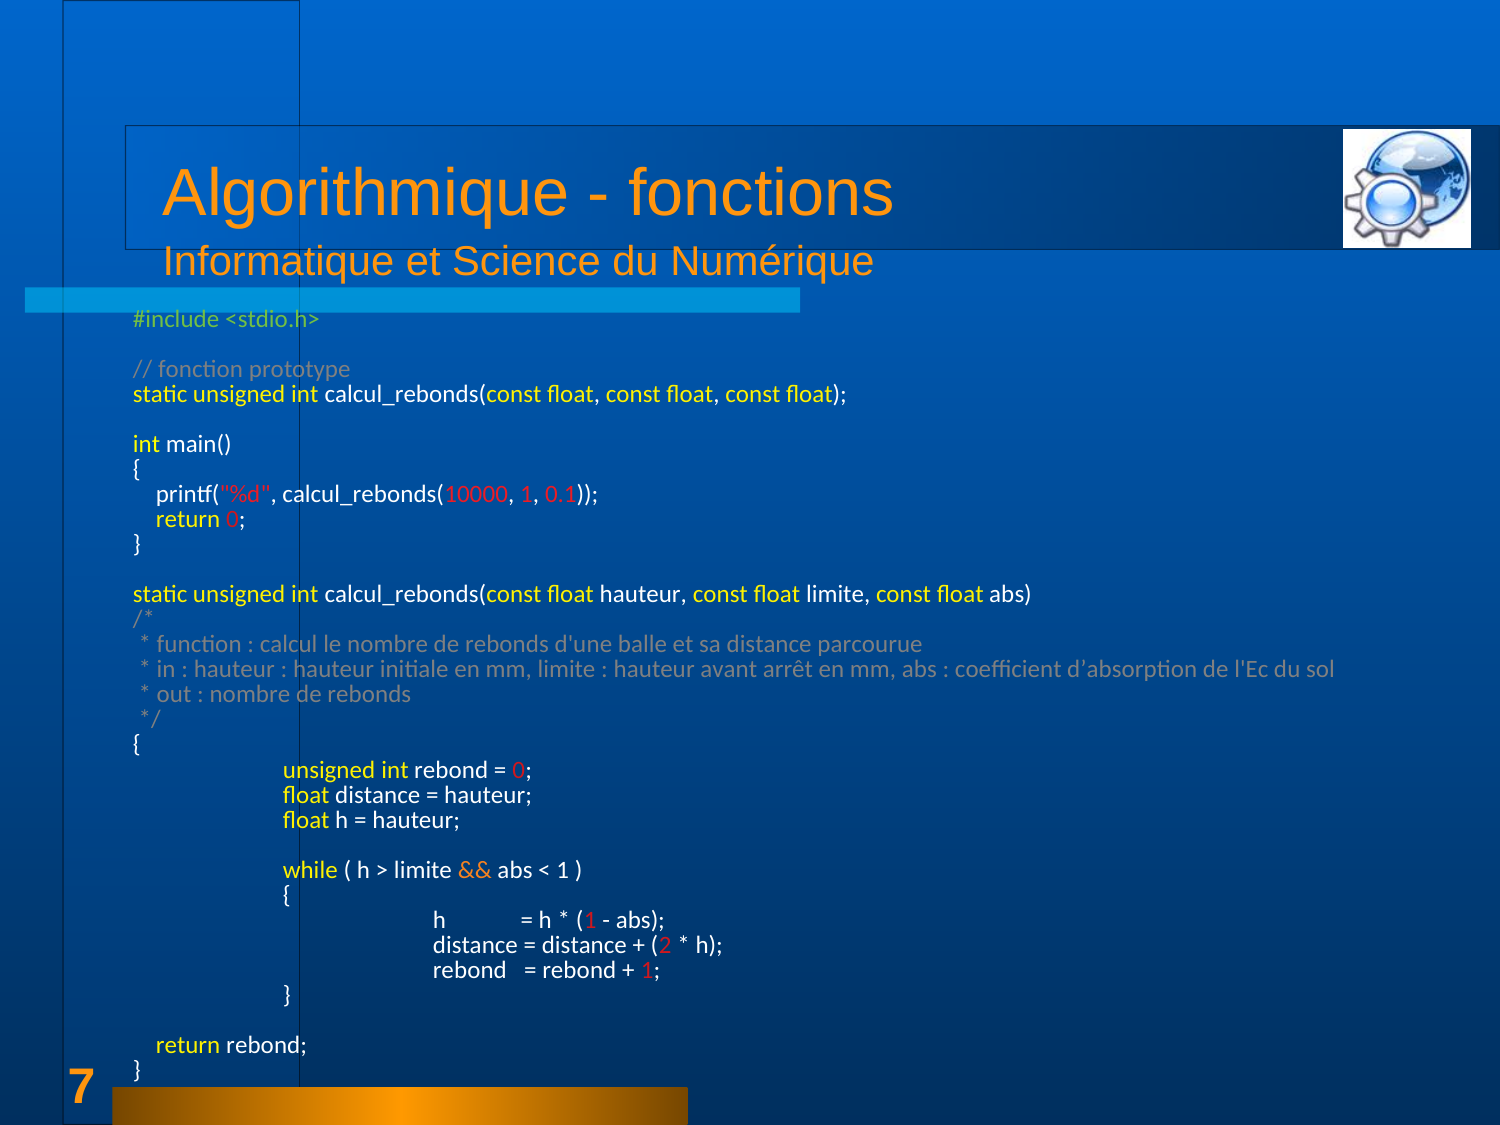

#include <stdio.h>
// fonction prototype
static unsigned int calcul_rebonds(const float, const float, const float);
int main()
{
 printf("%d", calcul_rebonds(10000, 1, 0.1));
 return 0;
}
static unsigned int calcul_rebonds(const float hauteur, const float limite, const float abs)
/*
 * function : calcul le nombre de rebonds d'une balle et sa distance parcourue
 * in : hauteur : hauteur initiale en mm, limite : hauteur avant arrêt en mm, abs : coefficient d’absorption de l'Ec du sol
 * out : nombre de rebonds
 */
{
	unsigned int rebond = 0;
	float distance = hauteur;
	float h = hauteur;
	while ( h > limite && abs < 1 )
	{
		h = h * (1 - abs);
		distance = distance + (2 * h);
		rebond = rebond + 1;
	}
 return rebond;
}